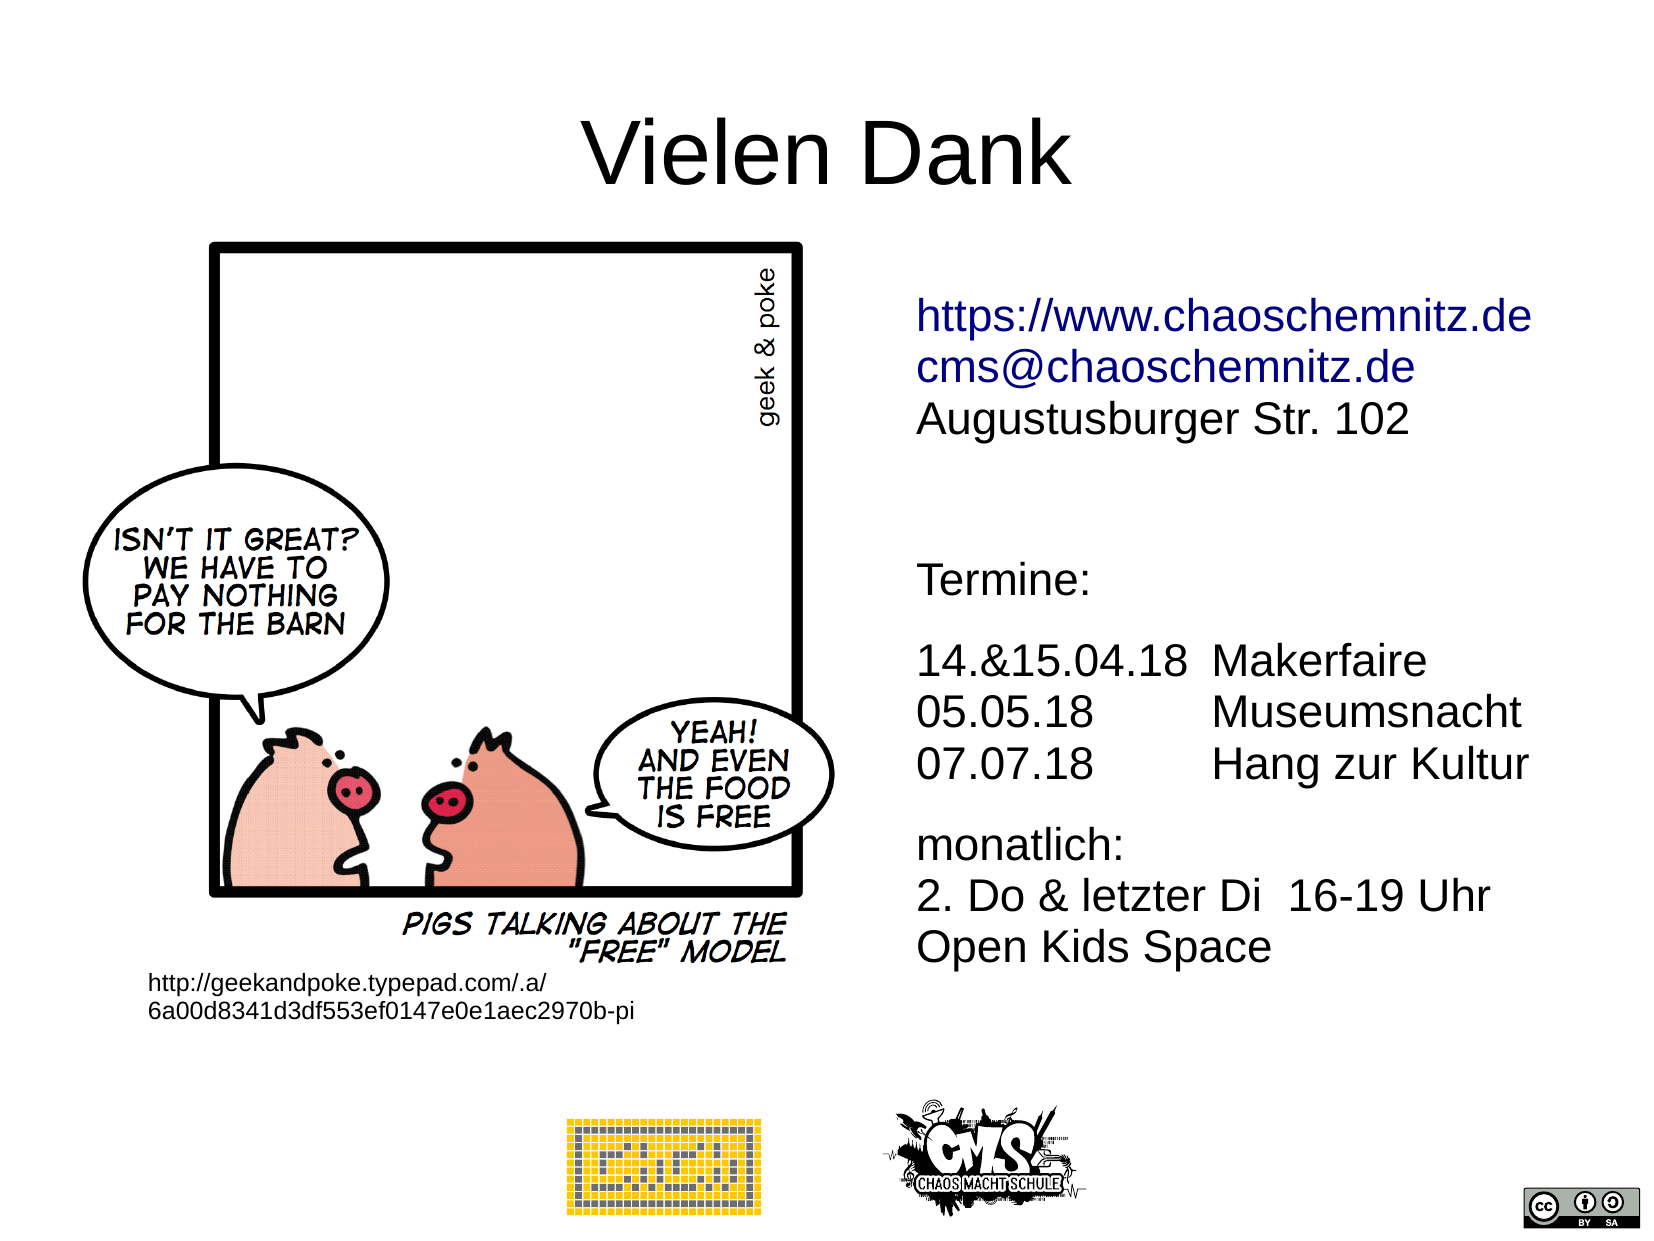

# Vielen Dank
https://www.chaoschemnitz.decms@chaoschemnitz.deAugustusburger Str. 102
Termine:
14.&15.04.18 	Makerfaire
05.05.18 		Museumsnacht
07.07.18 		Hang zur Kultur
monatlich:
2. Do & letzter Di 16-19 Uhr
Open Kids Space
http://geekandpoke.typepad.com/.a/6a00d8341d3df553ef0147e0e1aec2970b-pi